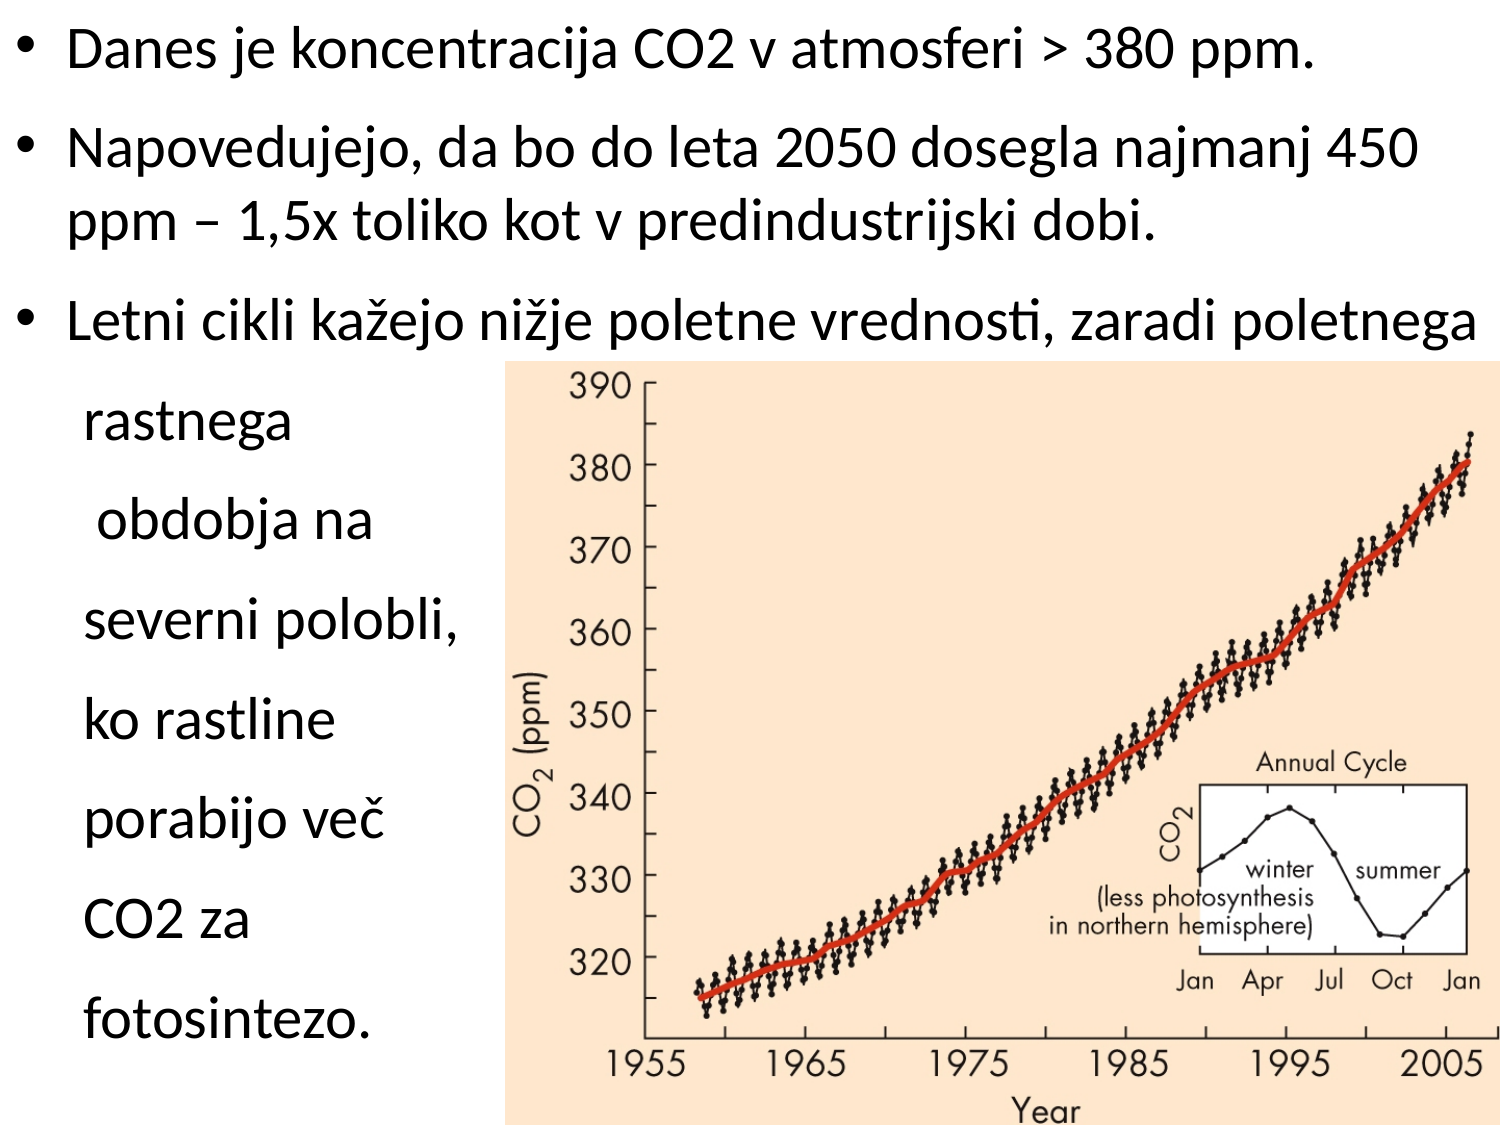

# Danes je koncentracija CO2 v atmosferi > 380 ppm.
Napovedujejo, da bo do leta 2050 dosegla najmanj 450 ppm – 1,5x toliko kot v predindustrijski dobi.
Letni cikli kažejo nižje poletne vrednosti, zaradi poletnega
	rastnega
	 obdobja na
	severni polobli,
	ko rastline
	porabijo več
	CO2 za
	fotosintezo.